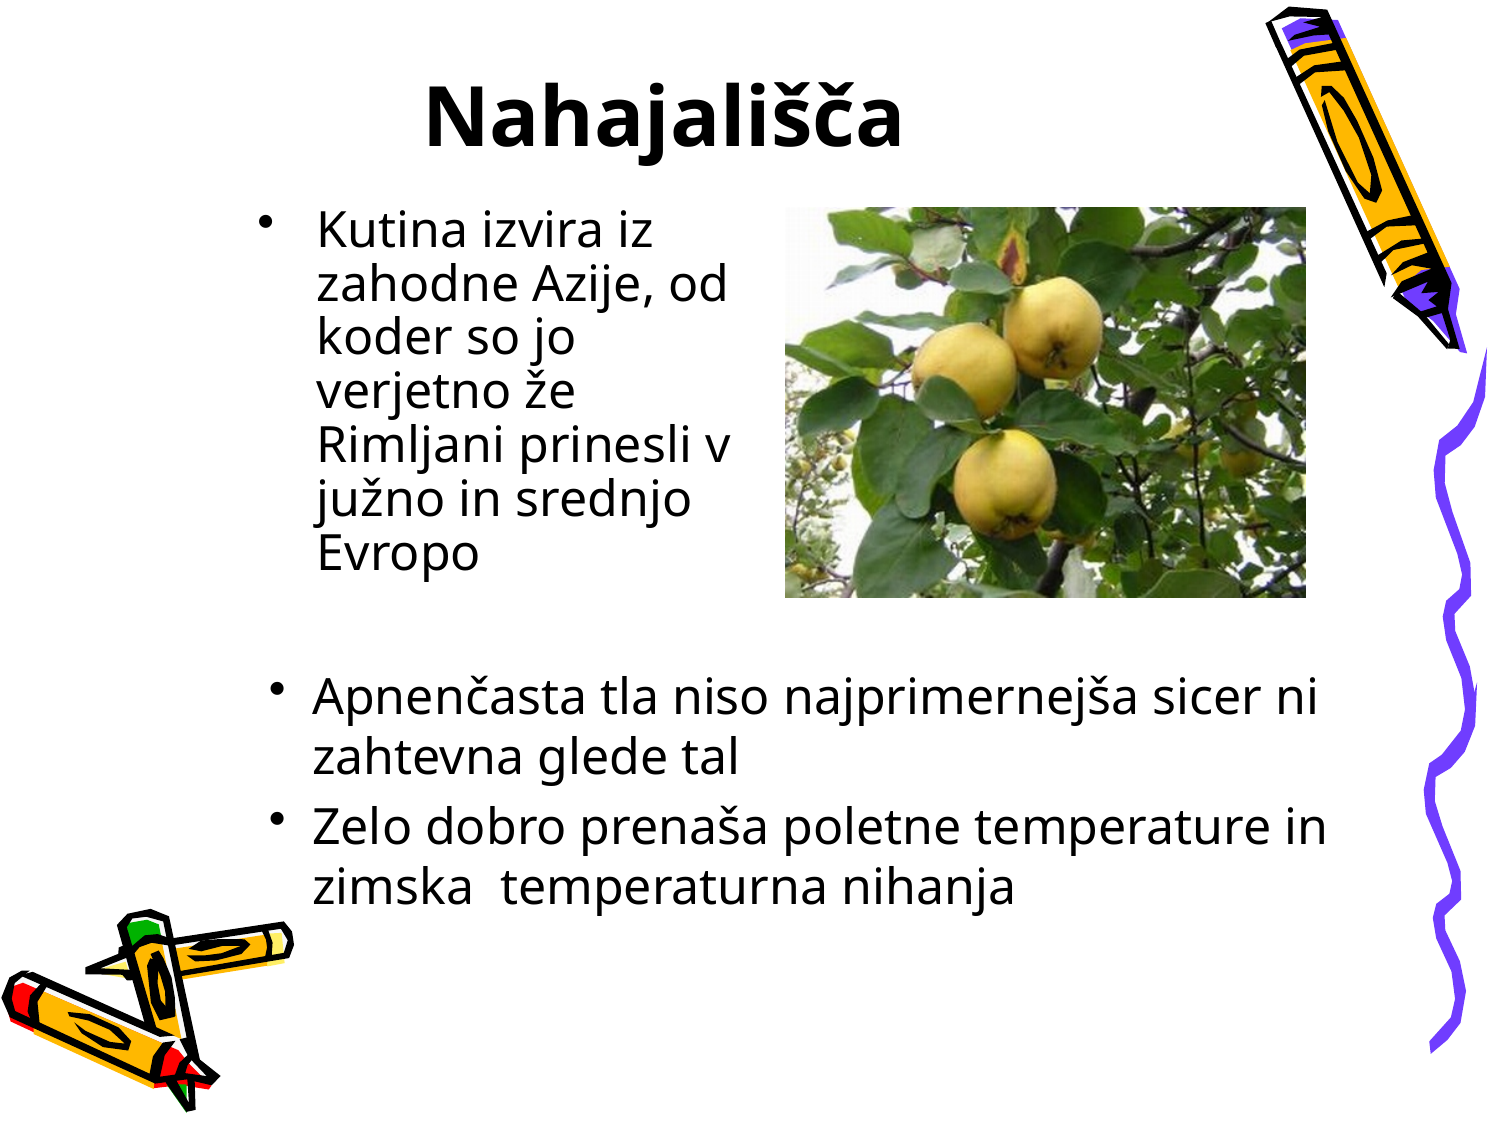

# Nahajališča
Kutina izvira iz zahodne Azije, od koder so jo verjetno že Rimljani prinesli v južno in srednjo Evropo
Apnenčasta tla niso najprimernejša sicer ni zahtevna glede tal
Zelo dobro prenaša poletne temperature in zimska temperaturna nihanja